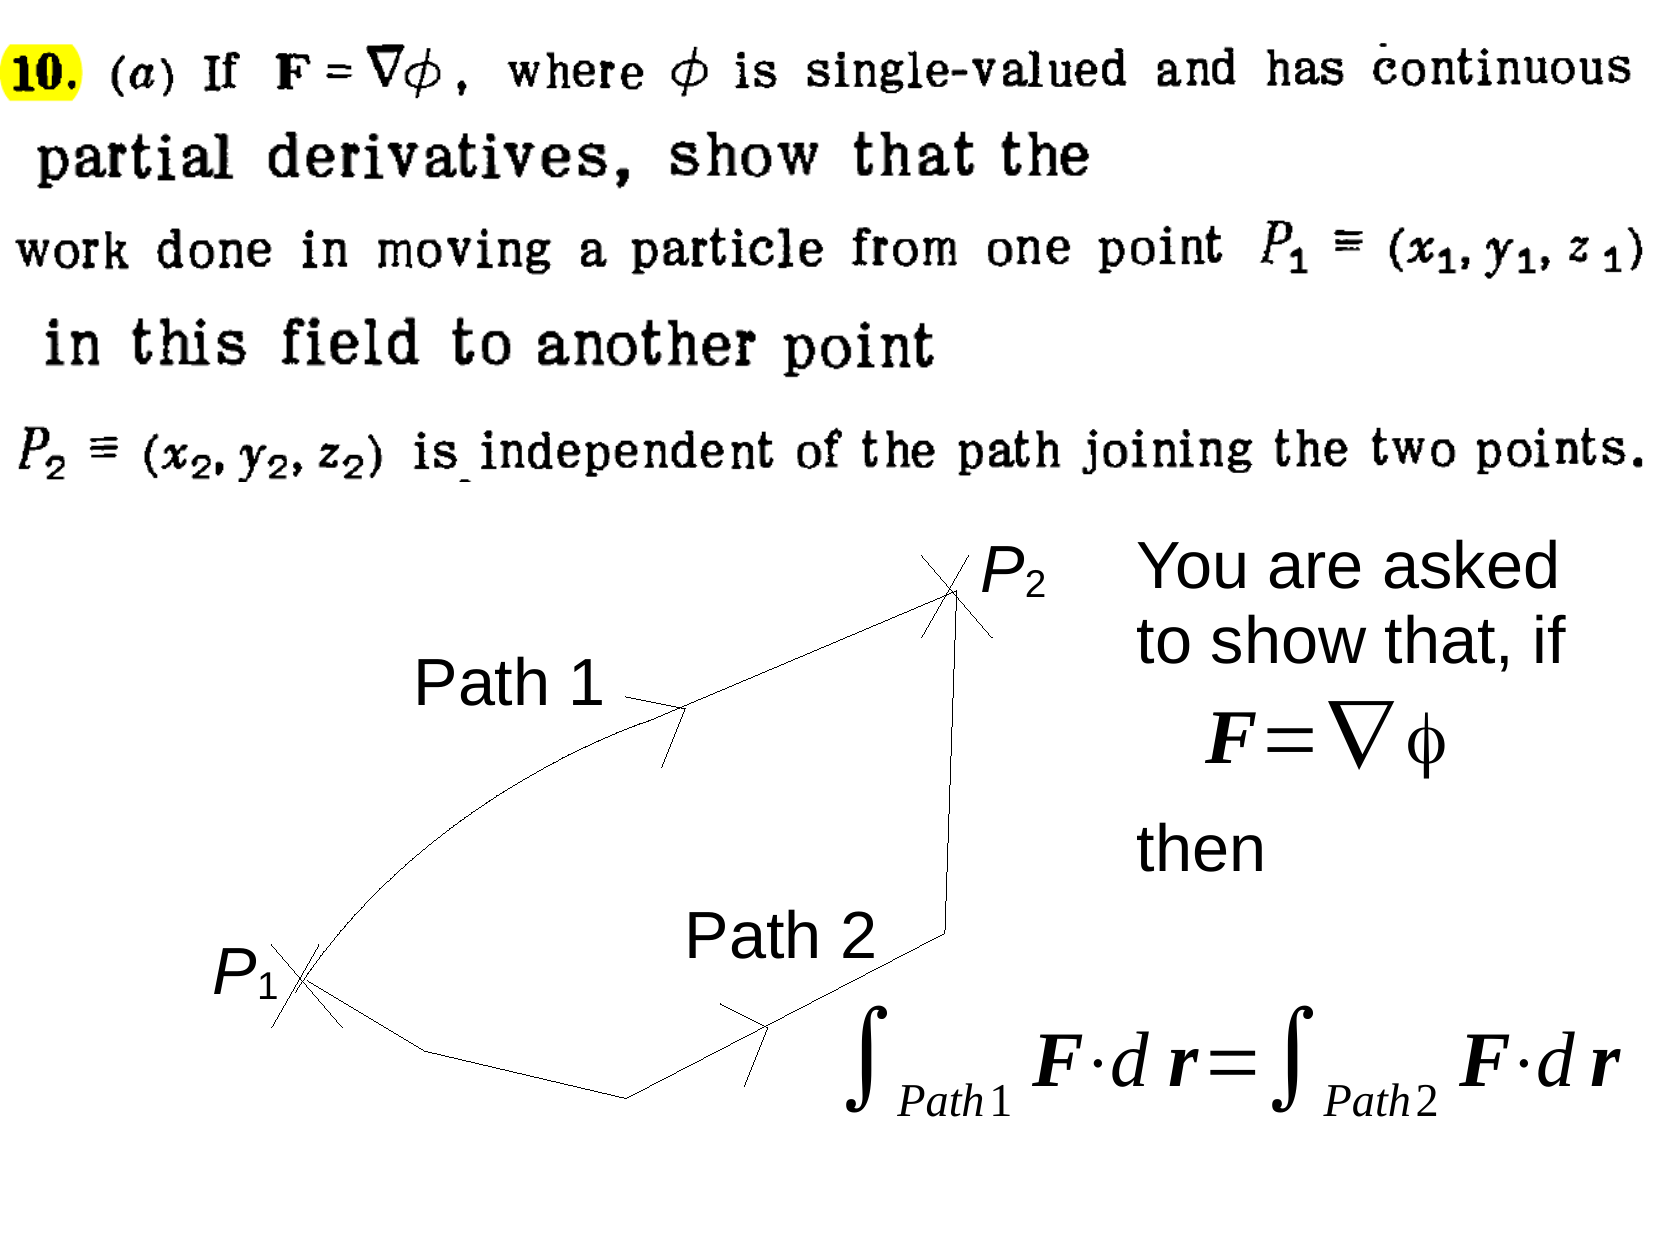

P2
You are asked to show that, if
Path 1
then
Path 2
P1